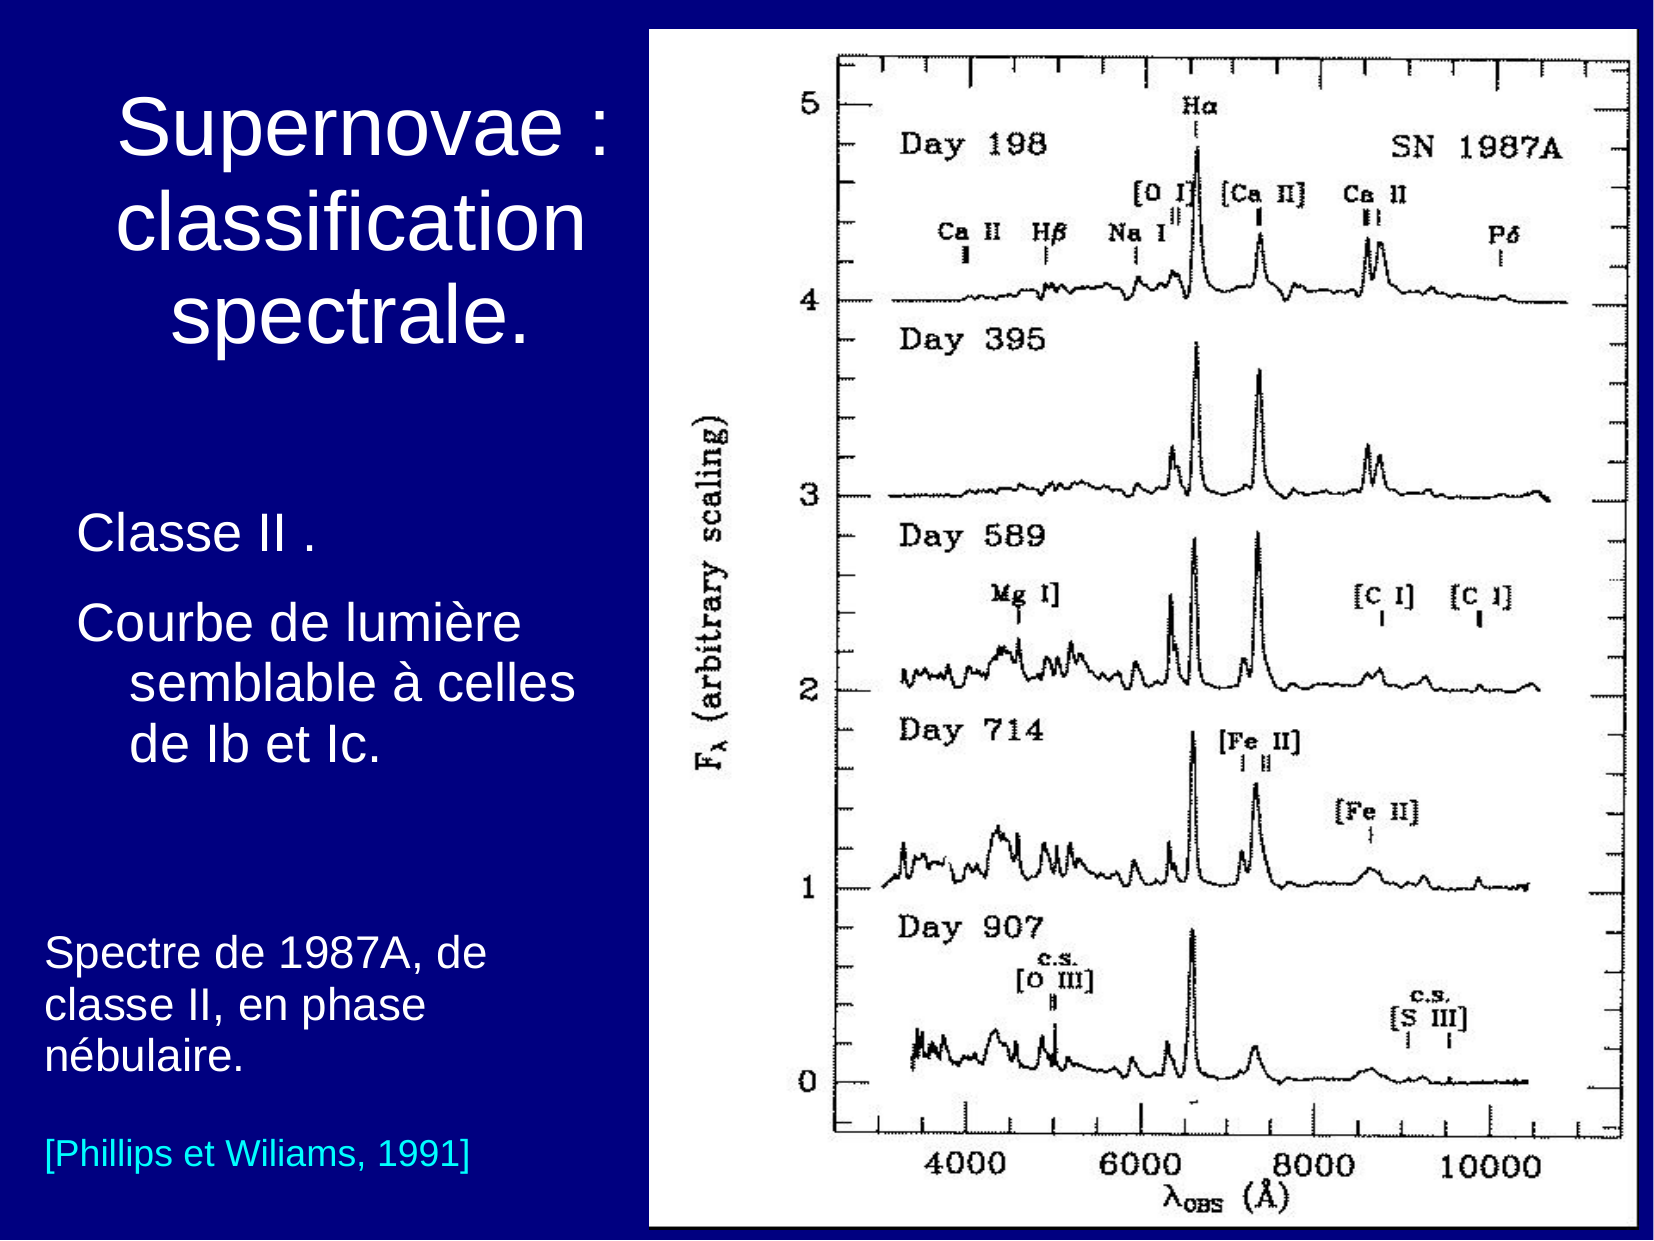

# Supernovae : classification spectrale.
Classe II .
Courbe de lumière semblable à celles de Ib et Ic.
Spectre de 1987A, de classe II, en phase nébulaire.
[Phillips et Wiliams, 1991]